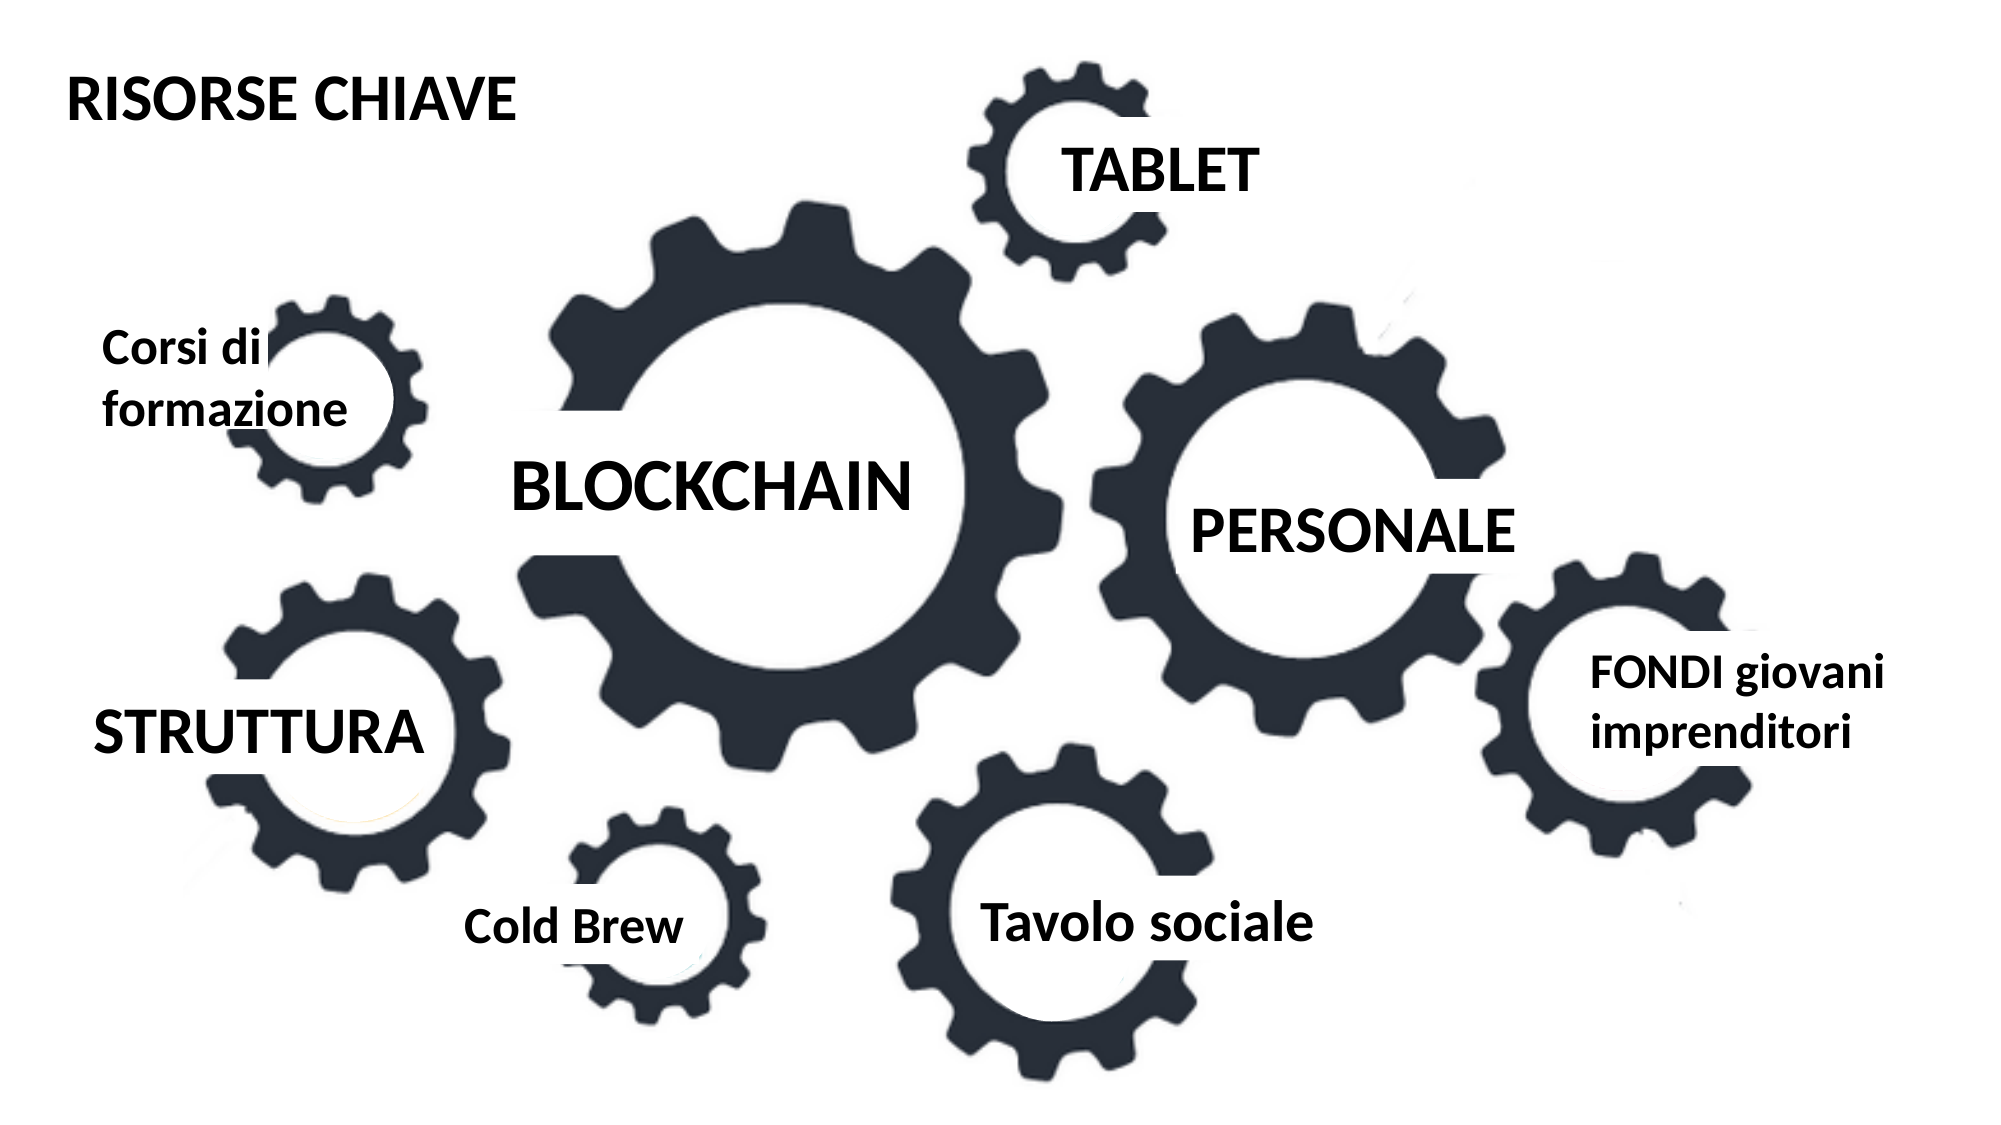

RISORSE CHIAVE
TABLET
TAVOLI SOCIALI
COLD BREW
Corsi di
formazione
BLOCKCHAIN
PERSONALE
FONDI giovani imprenditori
STRUTTURA
Tavolo sociale
Cold Brew